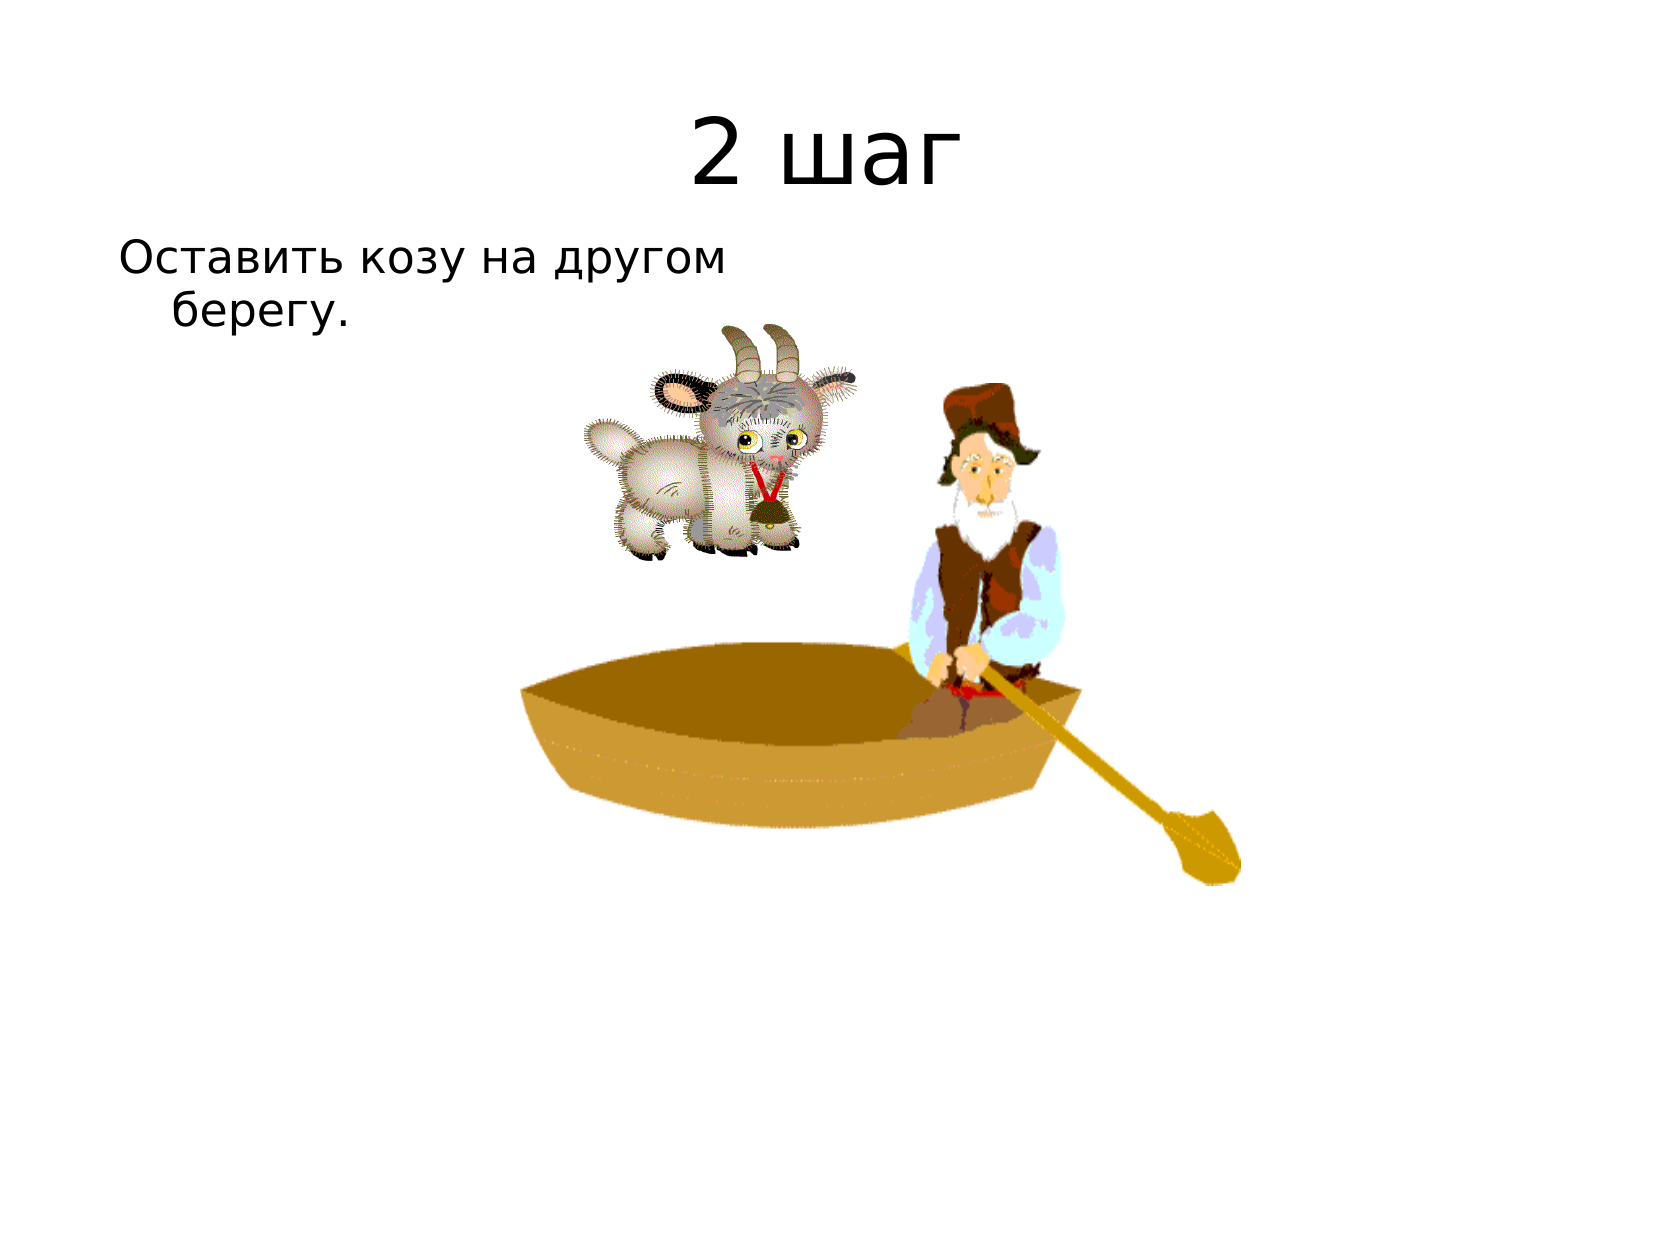

# 2 шаг
Оставить козу на другом берегу.